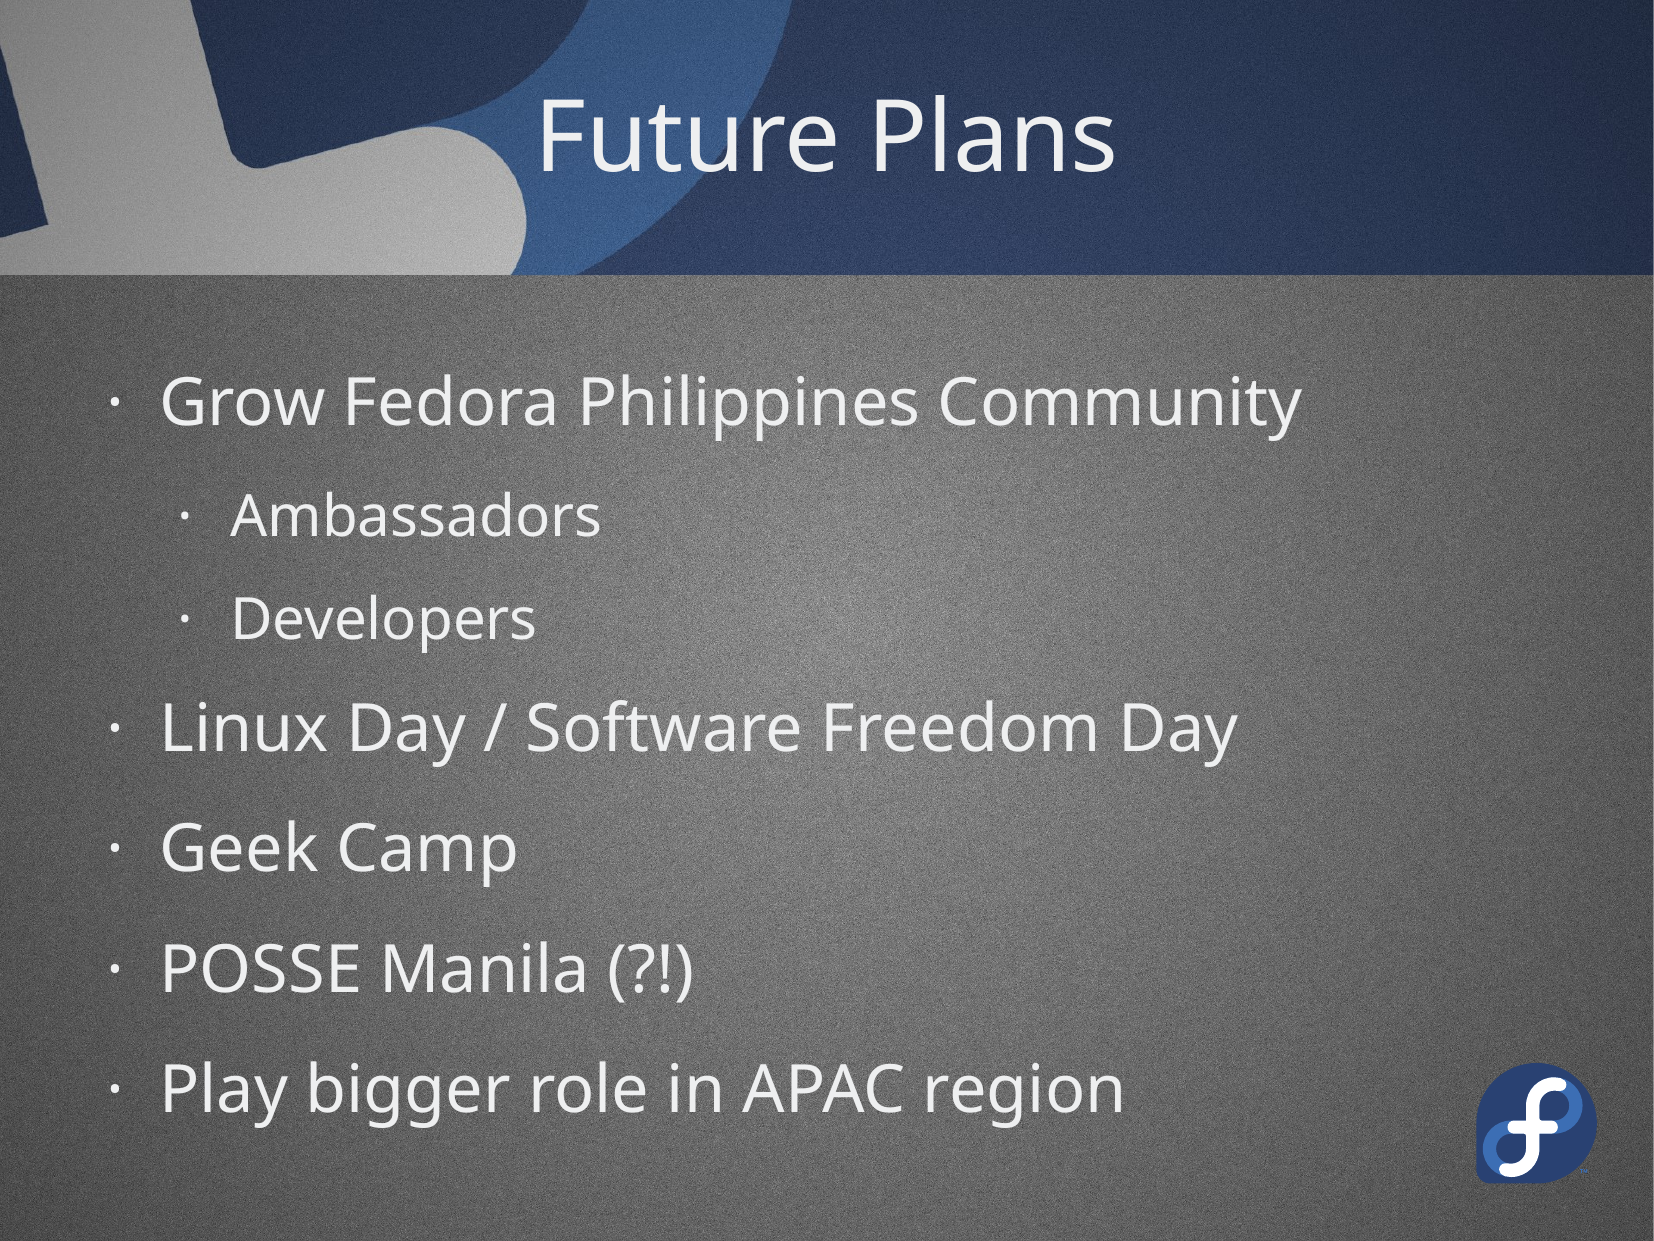

# Future Plans
Grow Fedora Philippines Community
Ambassadors
Developers
Linux Day / Software Freedom Day
Geek Camp
POSSE Manila (?!)
Play bigger role in APAC region